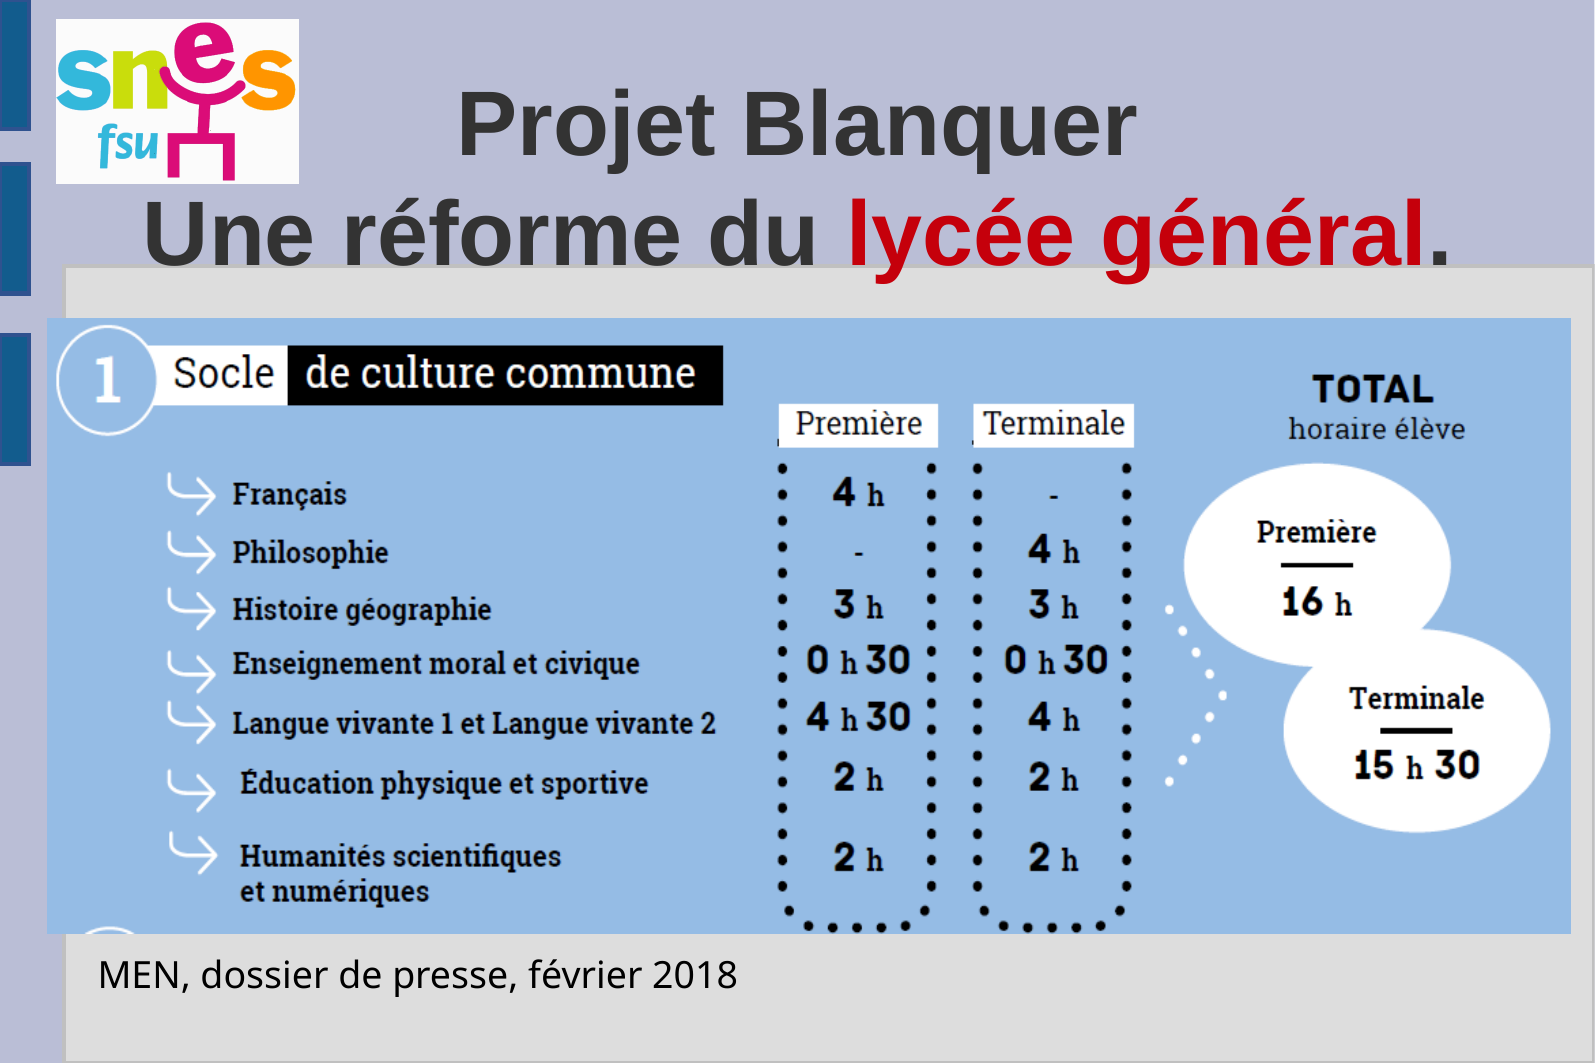

# Projet Blanquer Une réforme du lycée général.
MEN, dossier de presse, février 2018